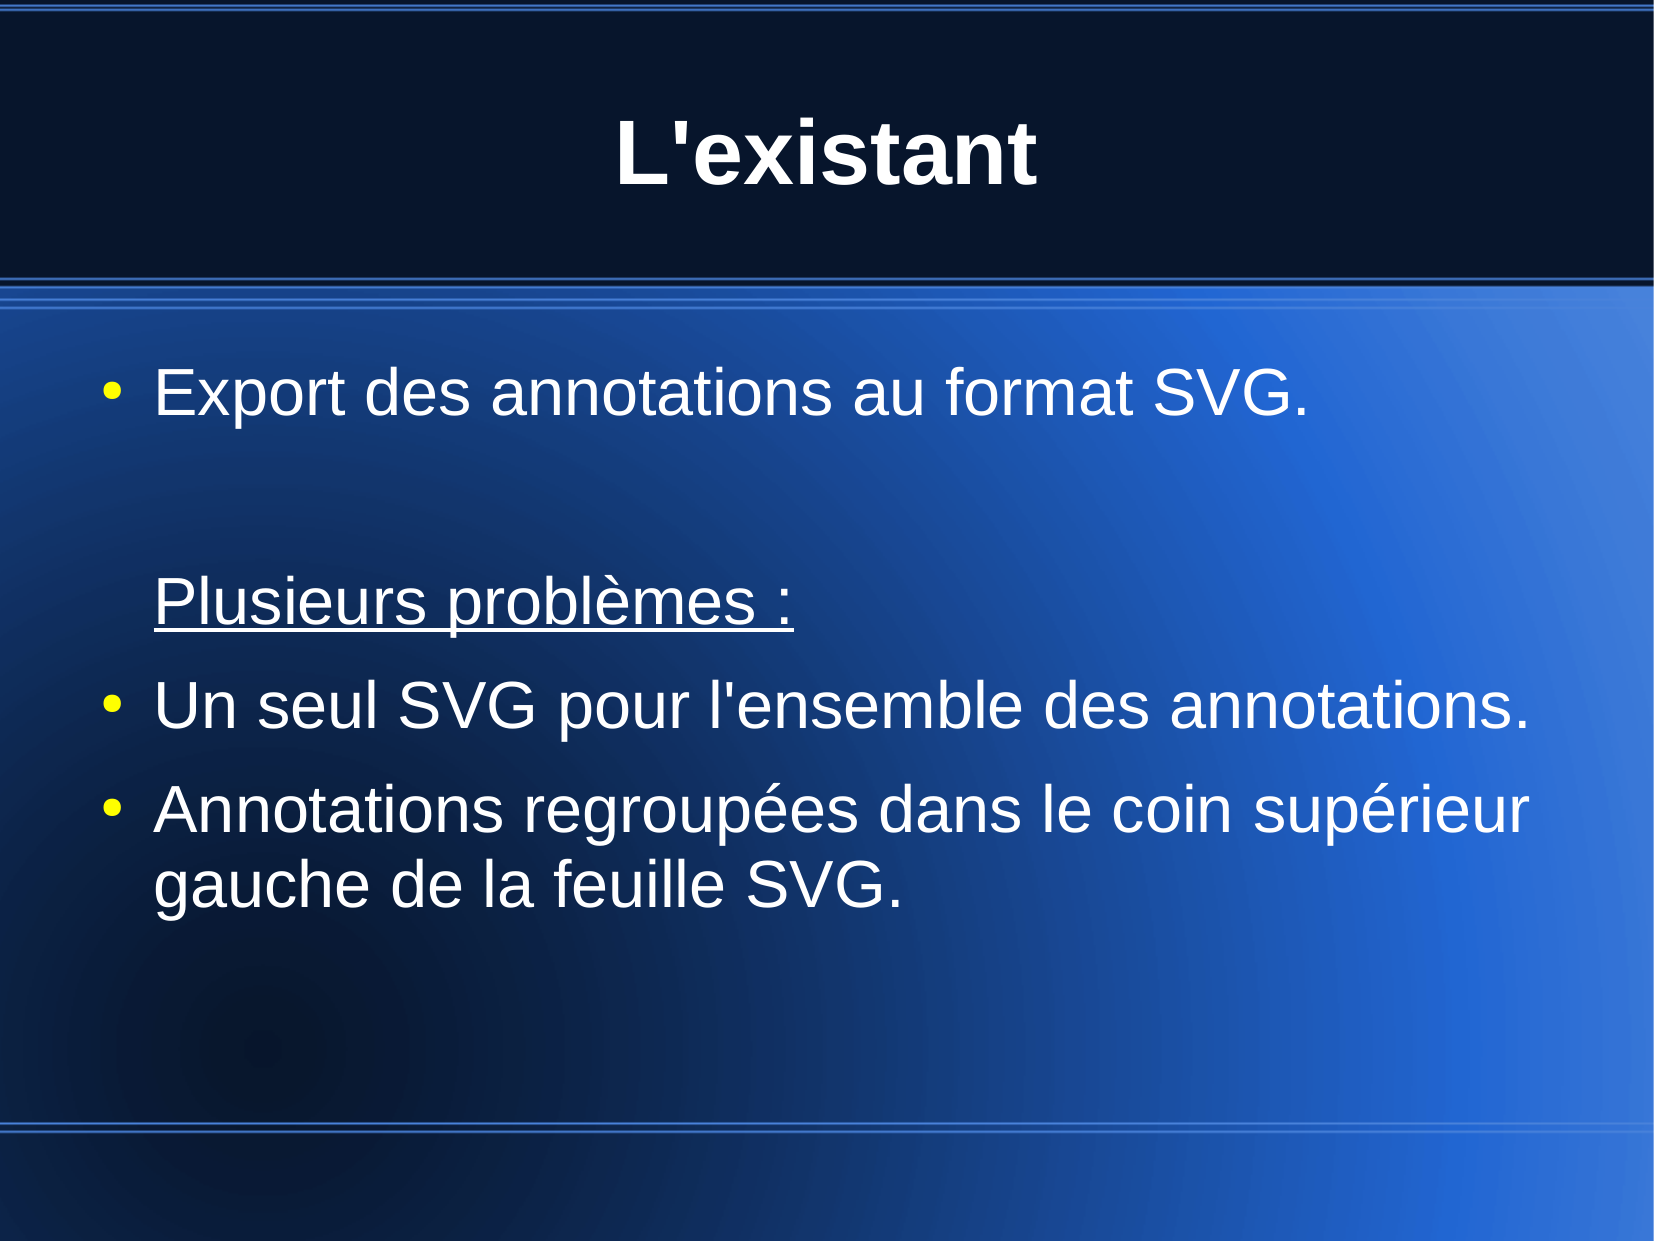

# L'existant
Export des annotations au format SVG.
Plusieurs problèmes :
Un seul SVG pour l'ensemble des annotations.
Annotations regroupées dans le coin supérieur gauche de la feuille SVG.